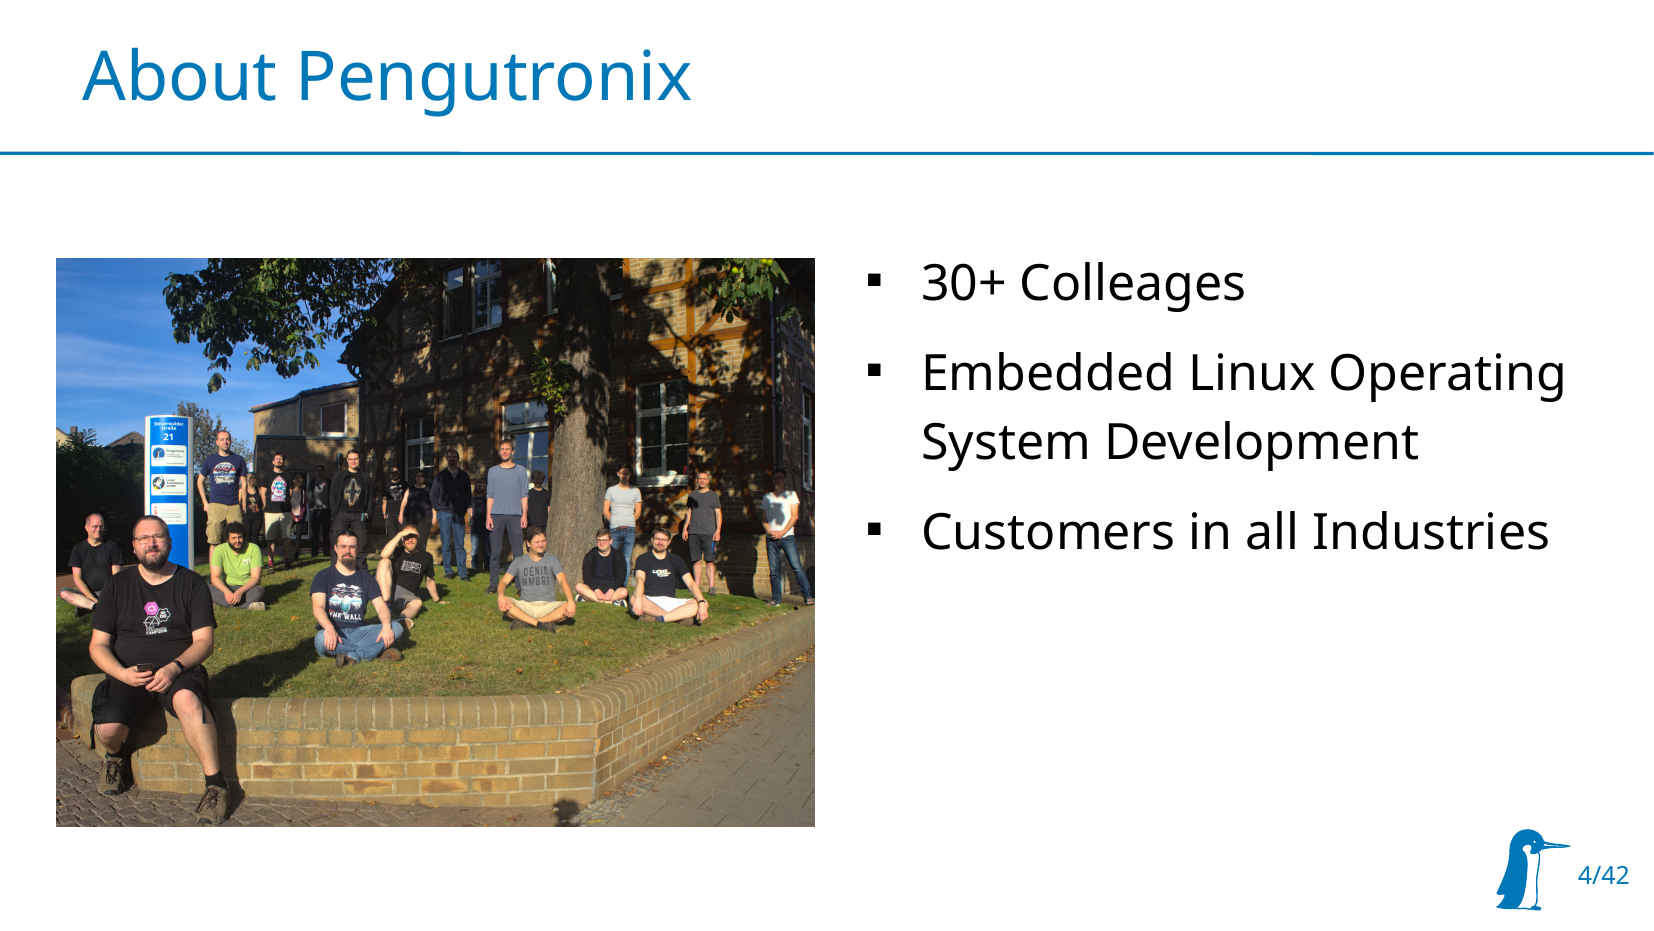

# About Pengutronix
30+ Colleages
Embedded Linux Operating System Development
Customers in all Industries
4